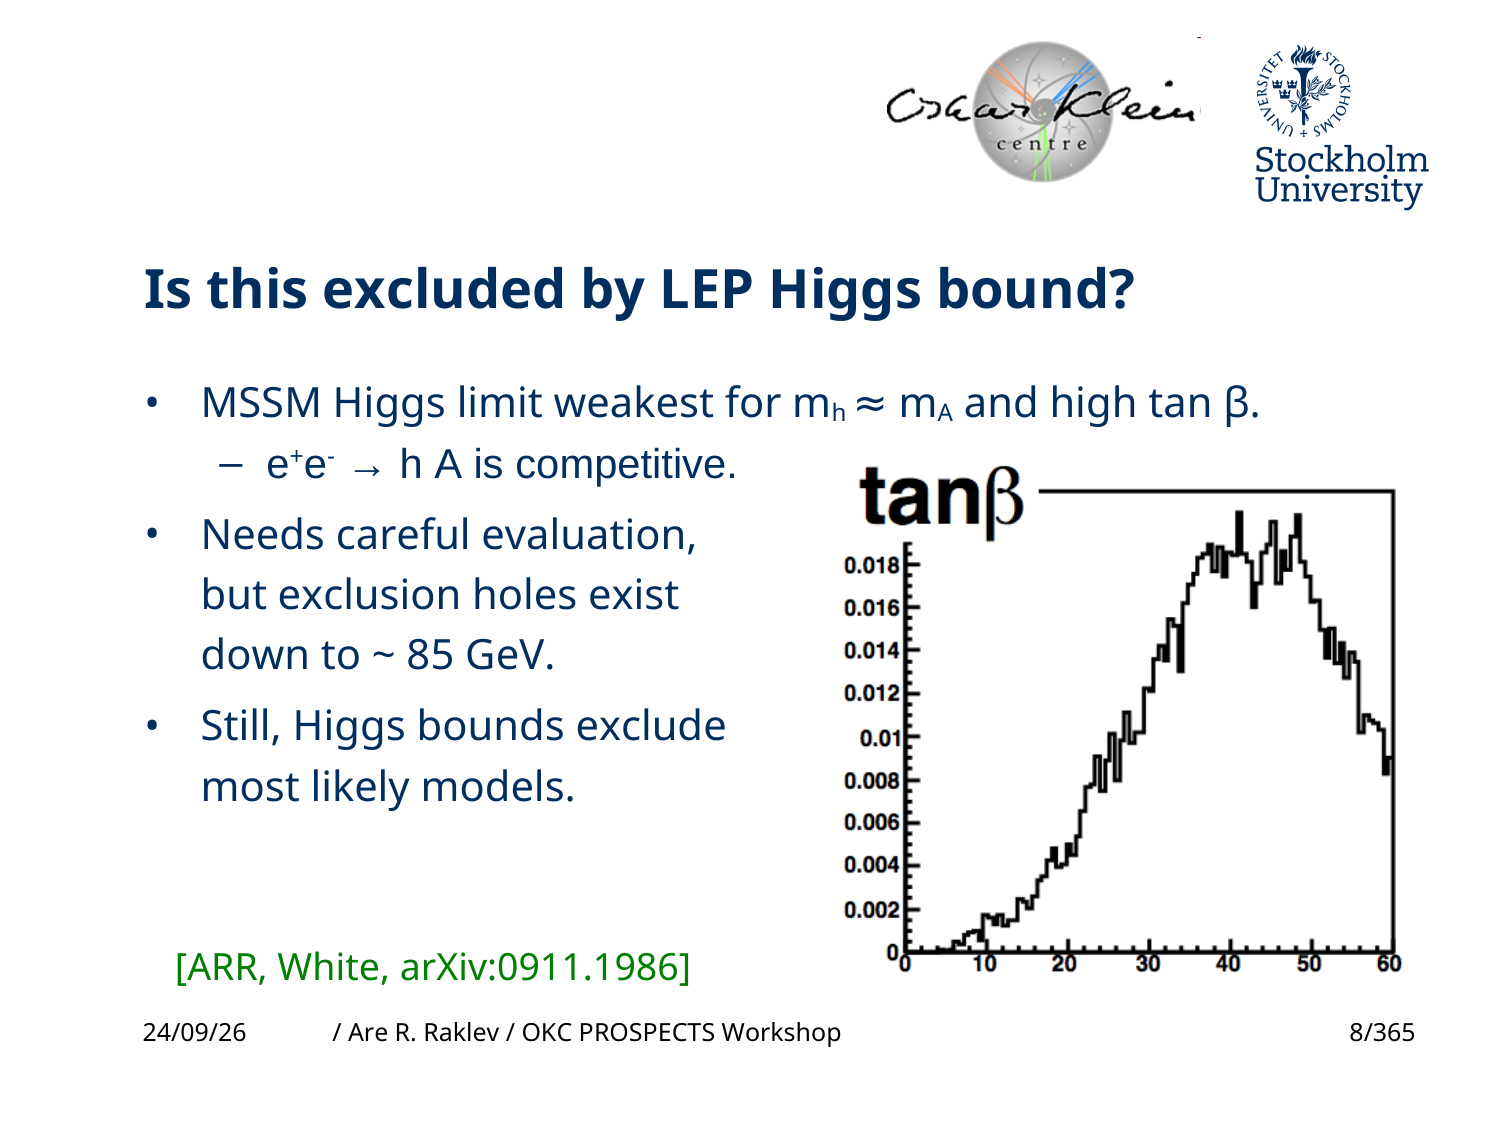

# Is this excluded by LEP Higgs bound?
MSSM Higgs limit weakest for mh ≈ mA and high tan β.
e+e- → h A is competitive.
Needs careful evaluation,
but exclusion holes exist
down to ~ 85 GeV.
Still, Higgs bounds exclude
most likely models.
[ARR, White, arXiv:0911.1986]
08/12/09
Are R. Raklev / OKC PROSPECTS Workshop
8